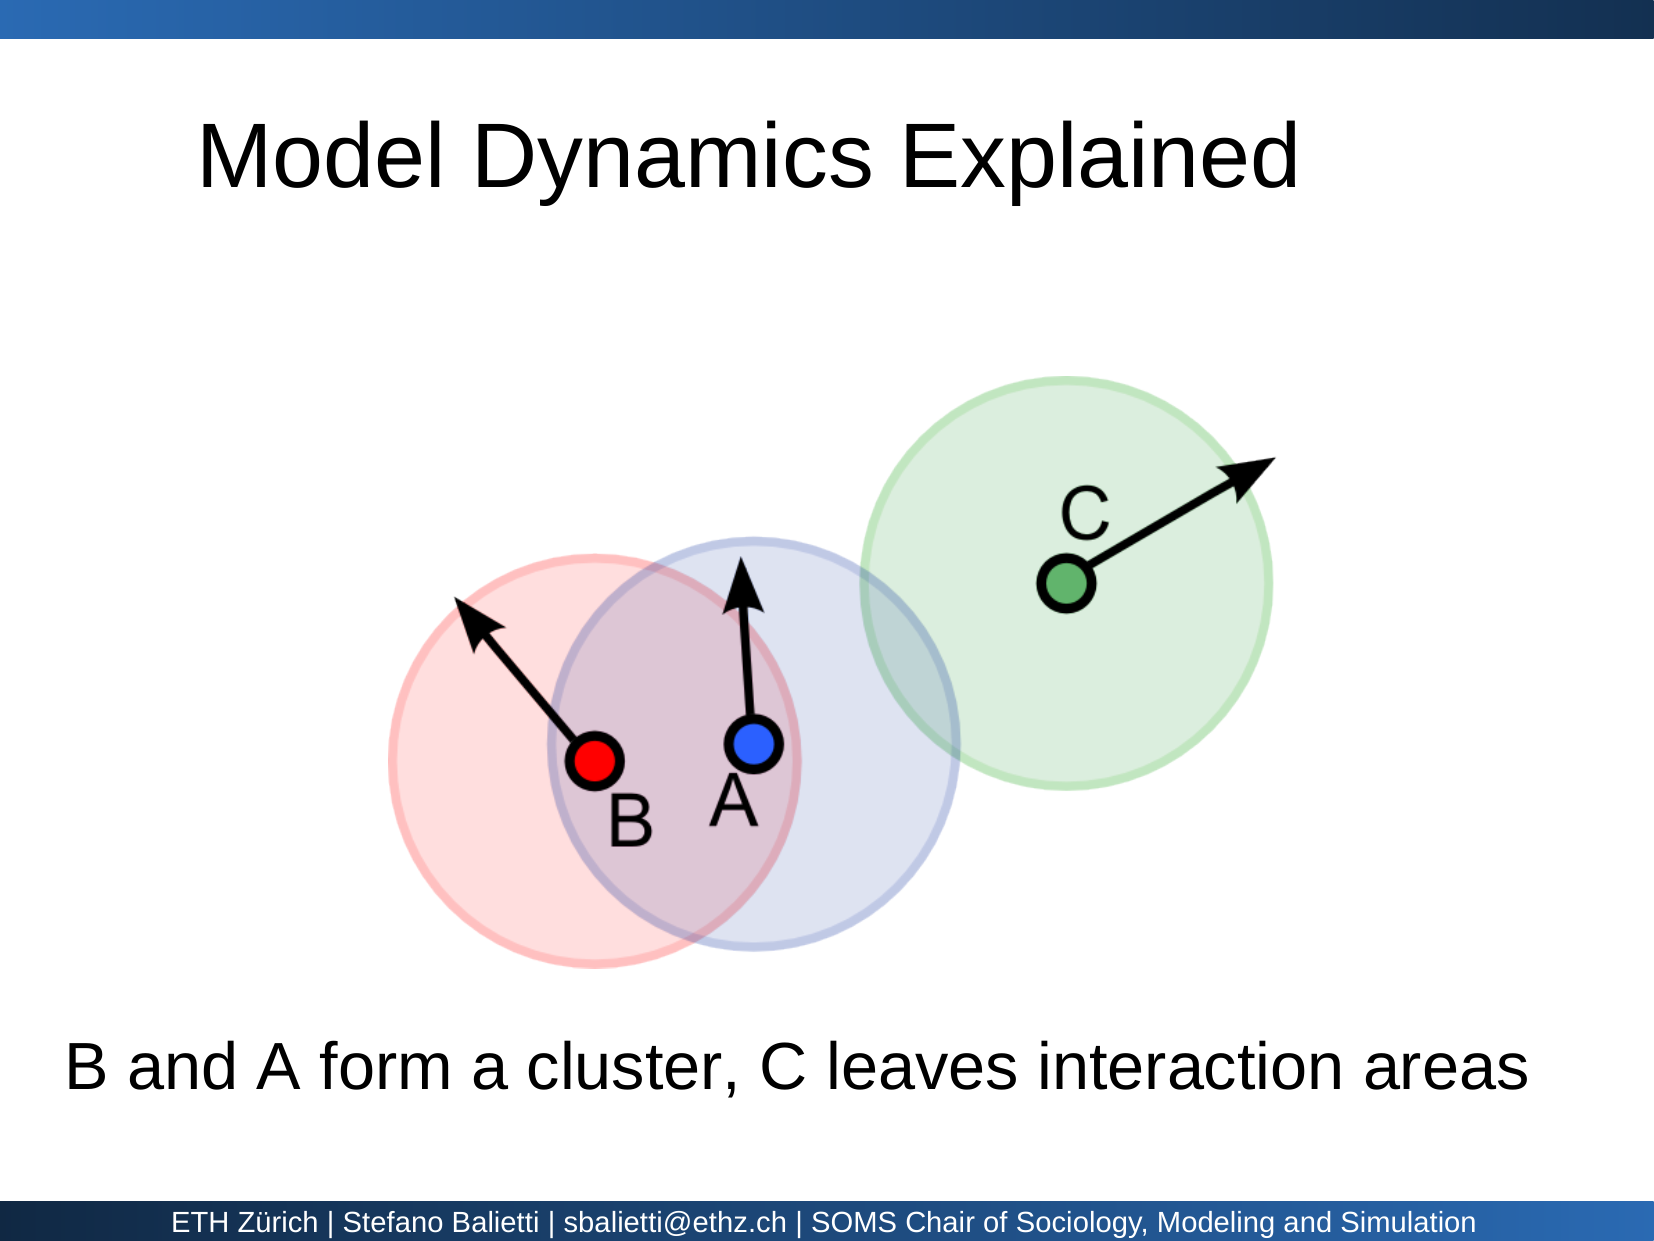

# Model Dynamics Explained
B and A form a cluster, C leaves interaction areas
 ETH Zürich | Stefano Balietti | sbalietti@ethz.ch | SOMS Chair of Sociology, Modeling and Simulation